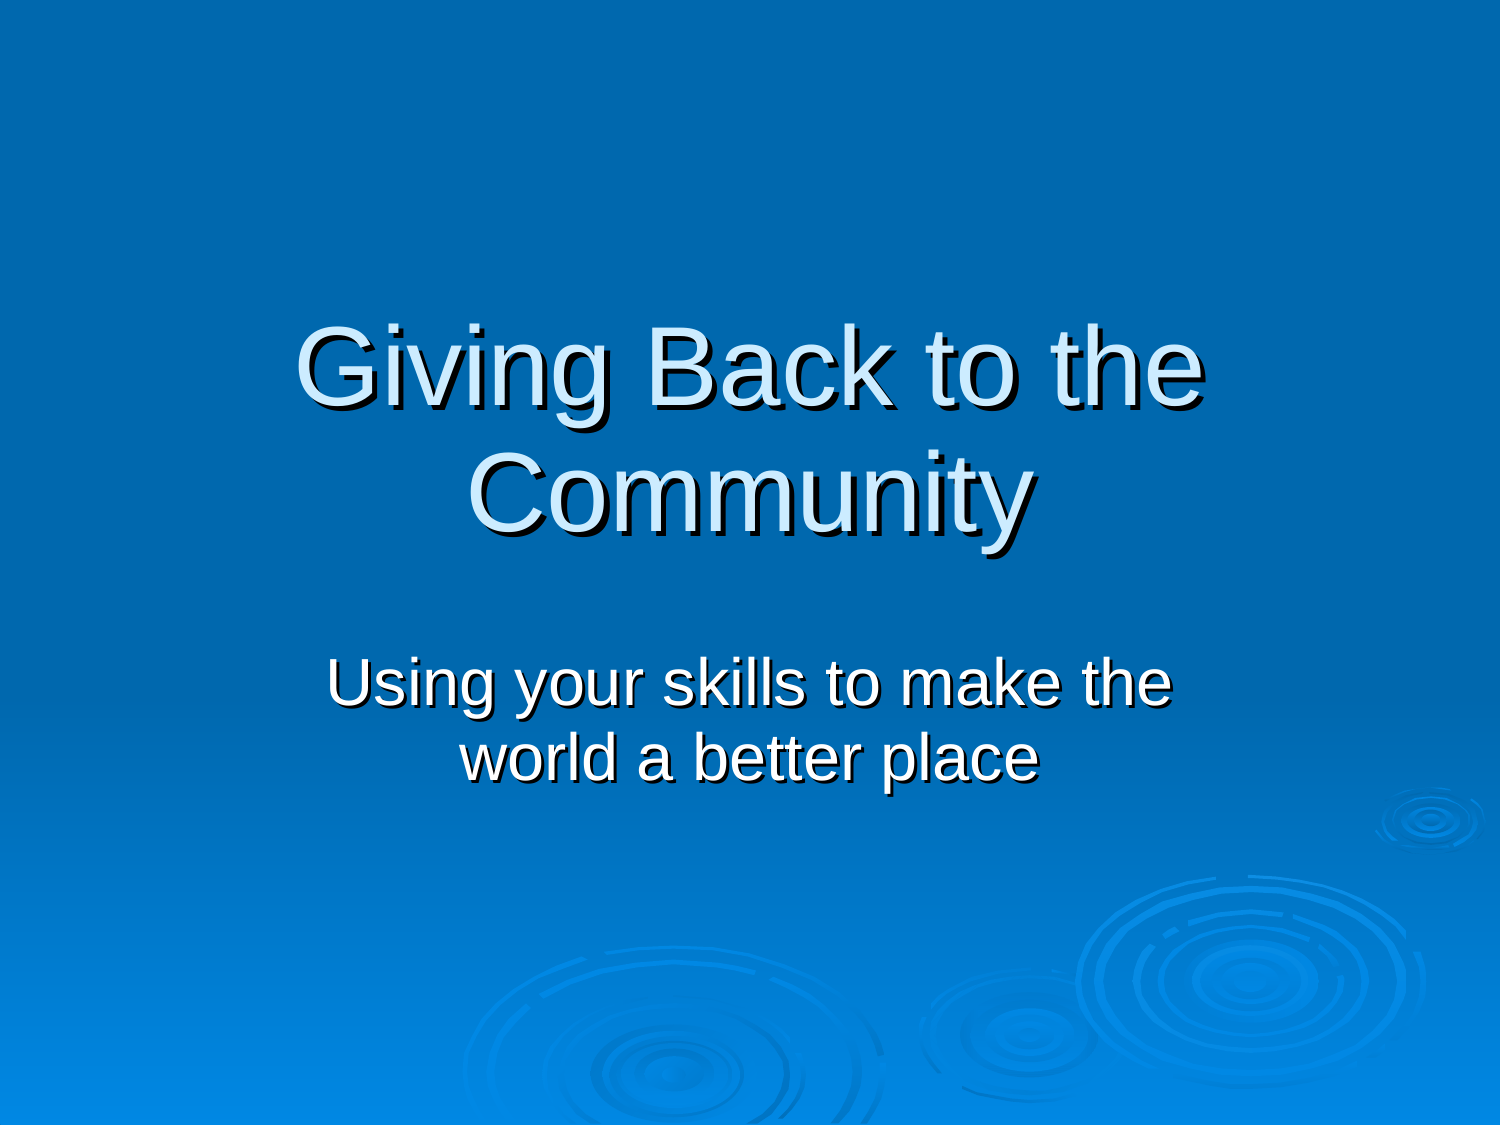

# Giving Back to the Community
Using your skills to make the world a better place